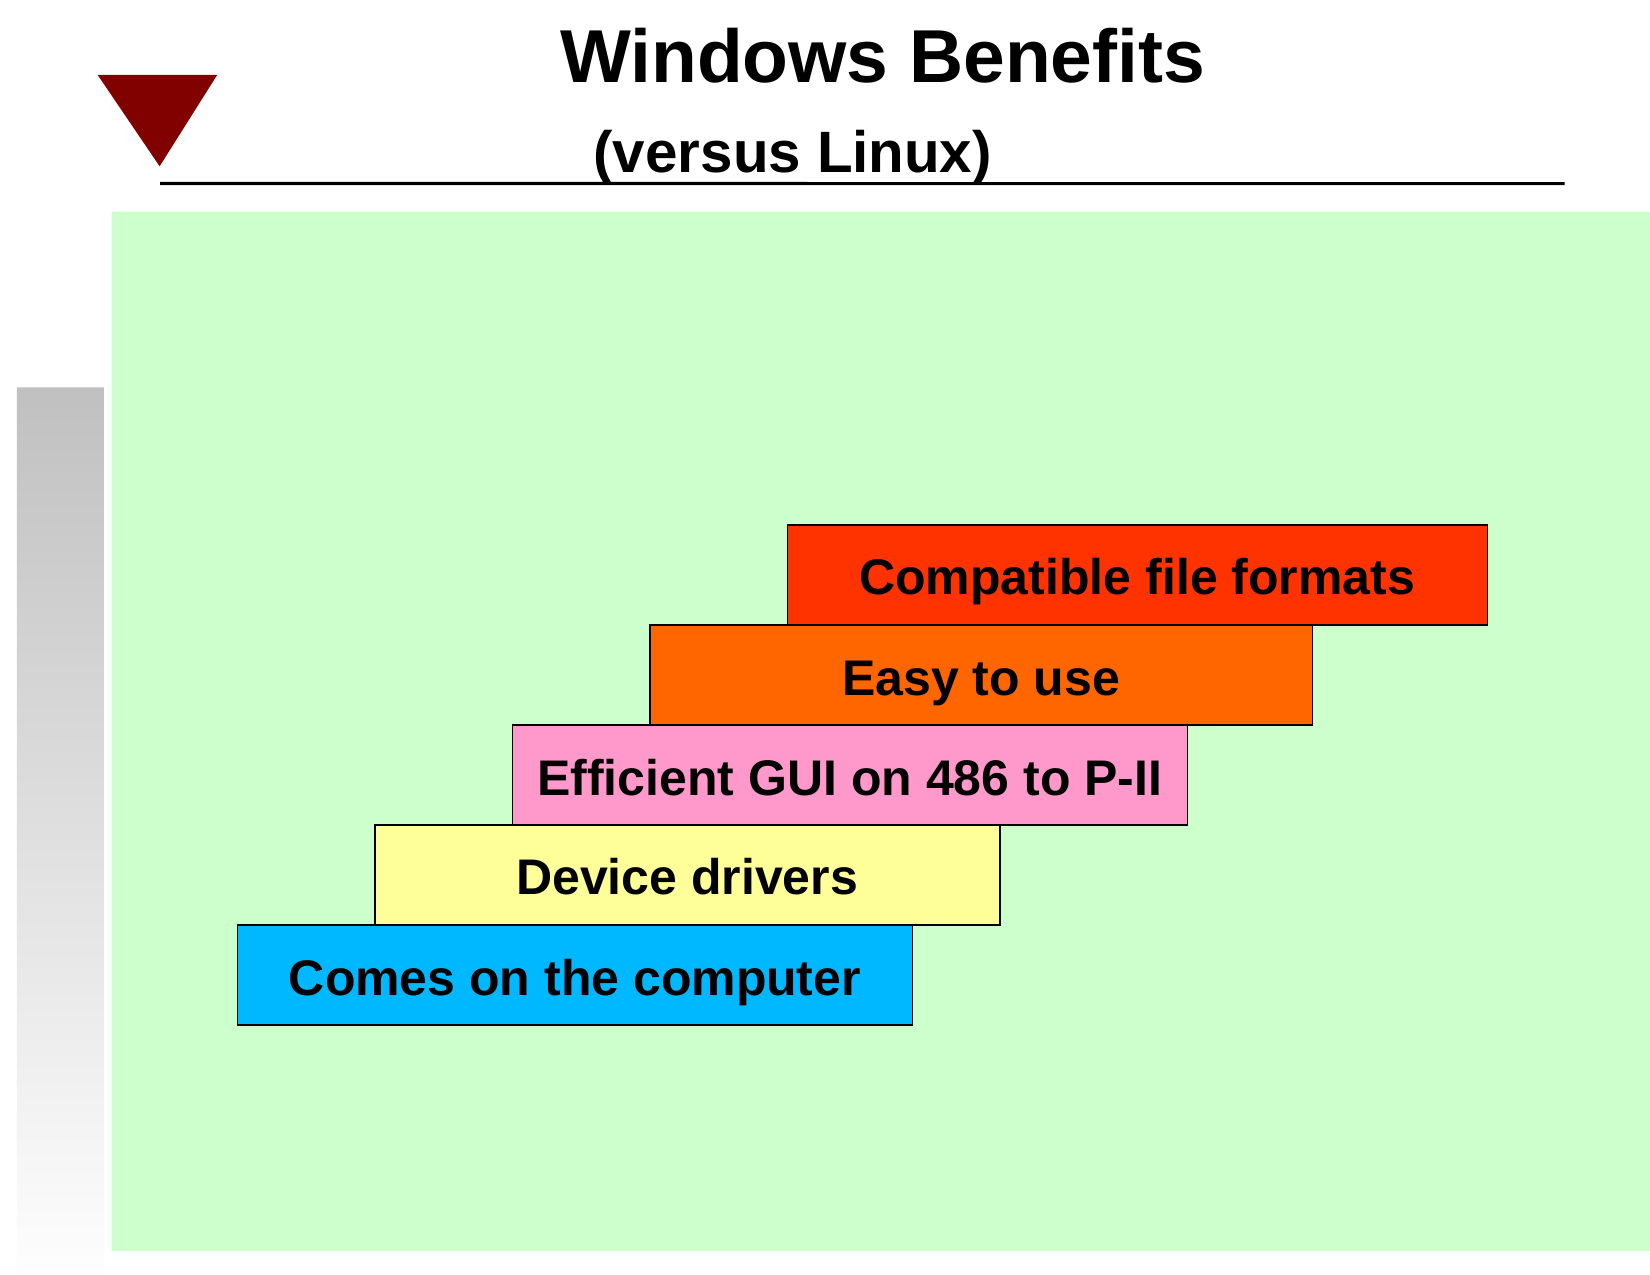

Windows Benefits
	(versus Linux)
Compatible file formats
Easy to use
Efficient GUI on 486 to P-II
Device drivers
Comes on the computer